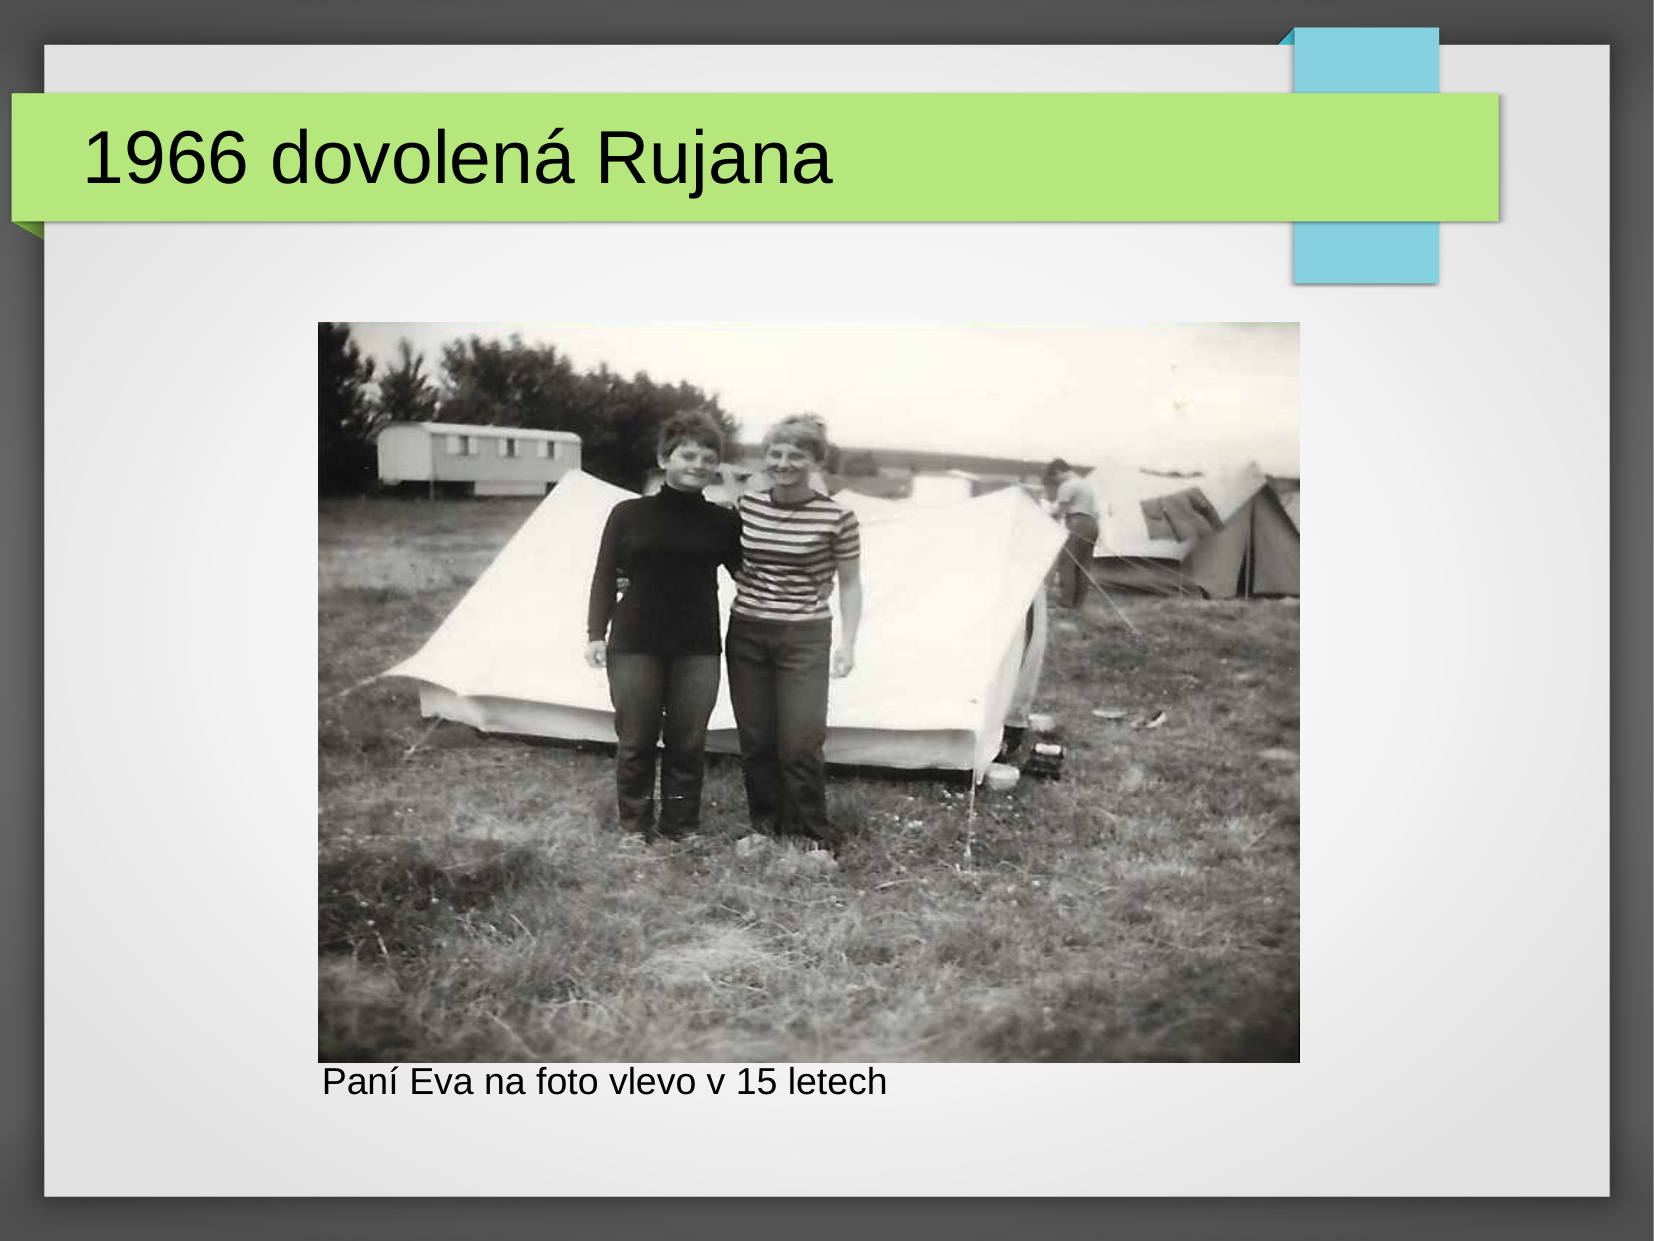

# 1966 dovolená Rujana
Paní Eva na foto vlevo v 15 letech